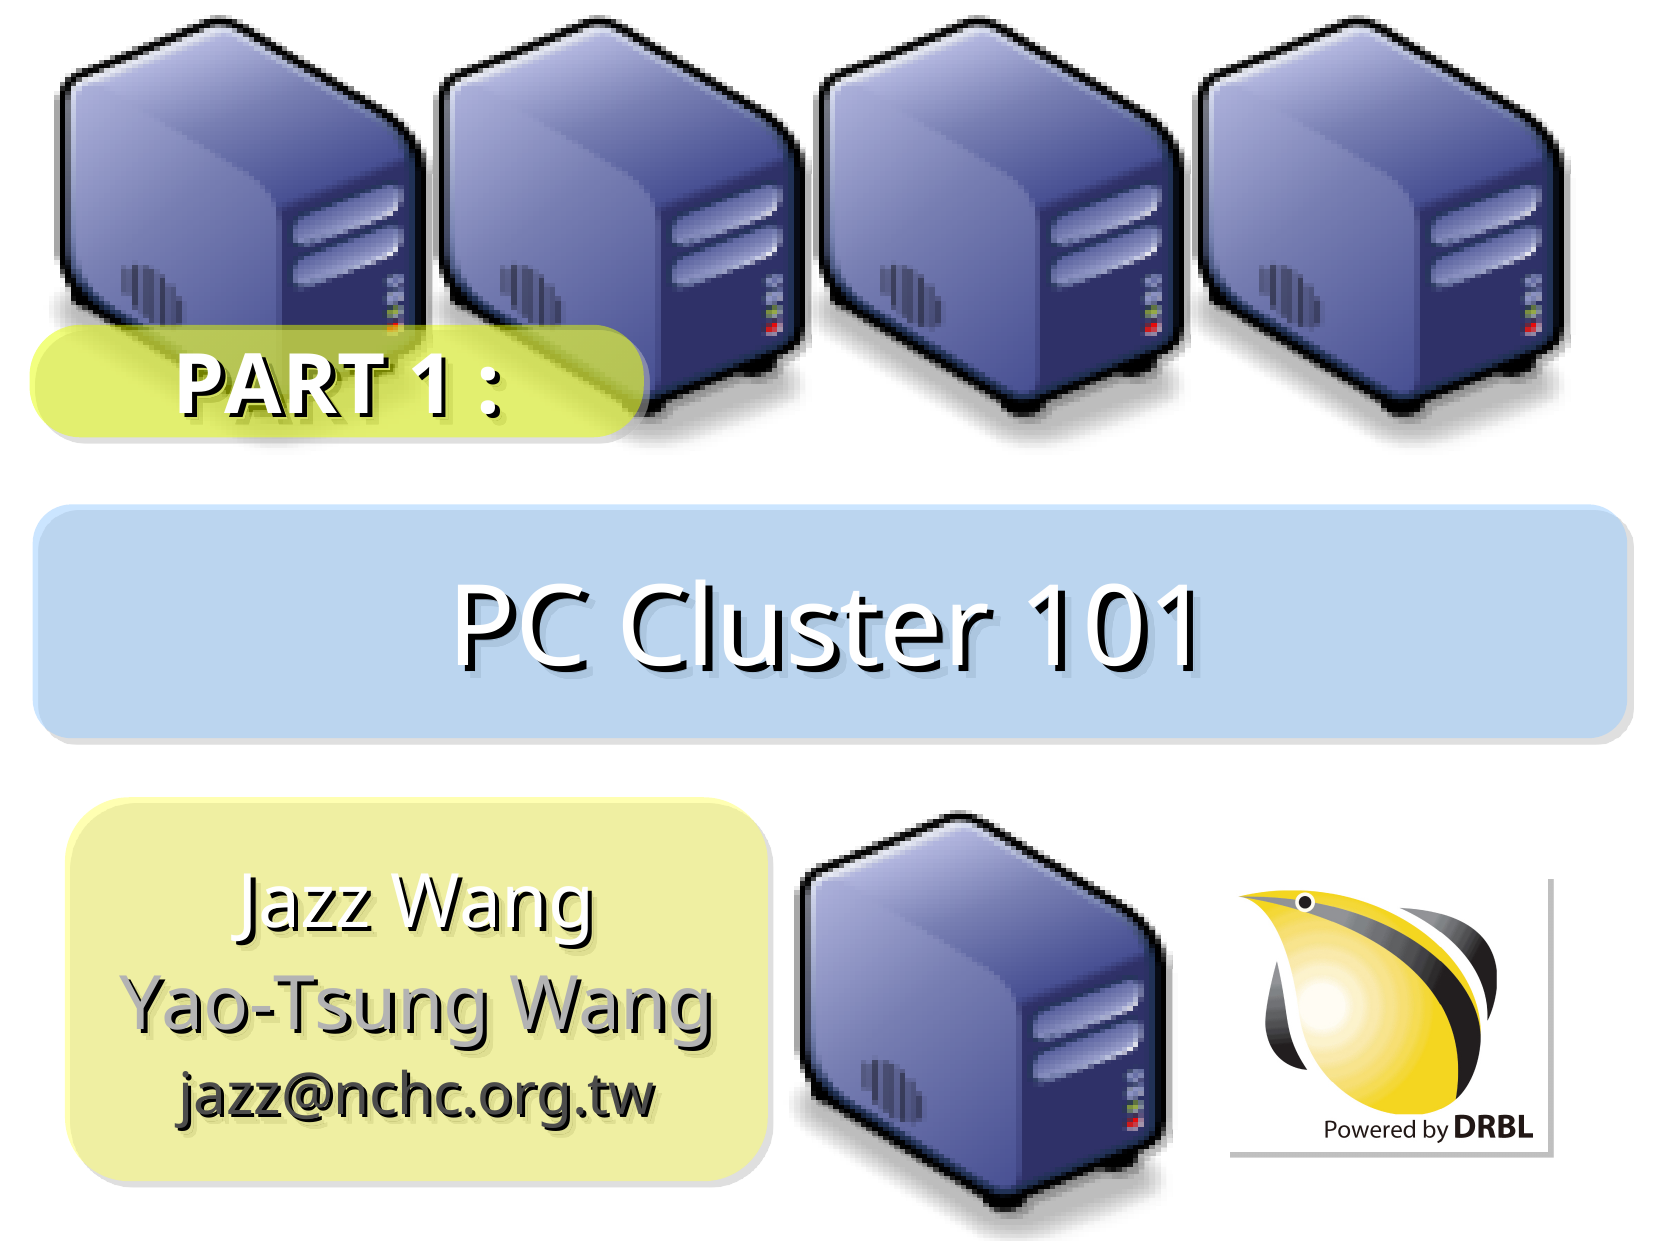

PART 1 :
PC Cluster 101
Jazz Wang
Yao-Tsung Wang
jazz@nchc.org.tw